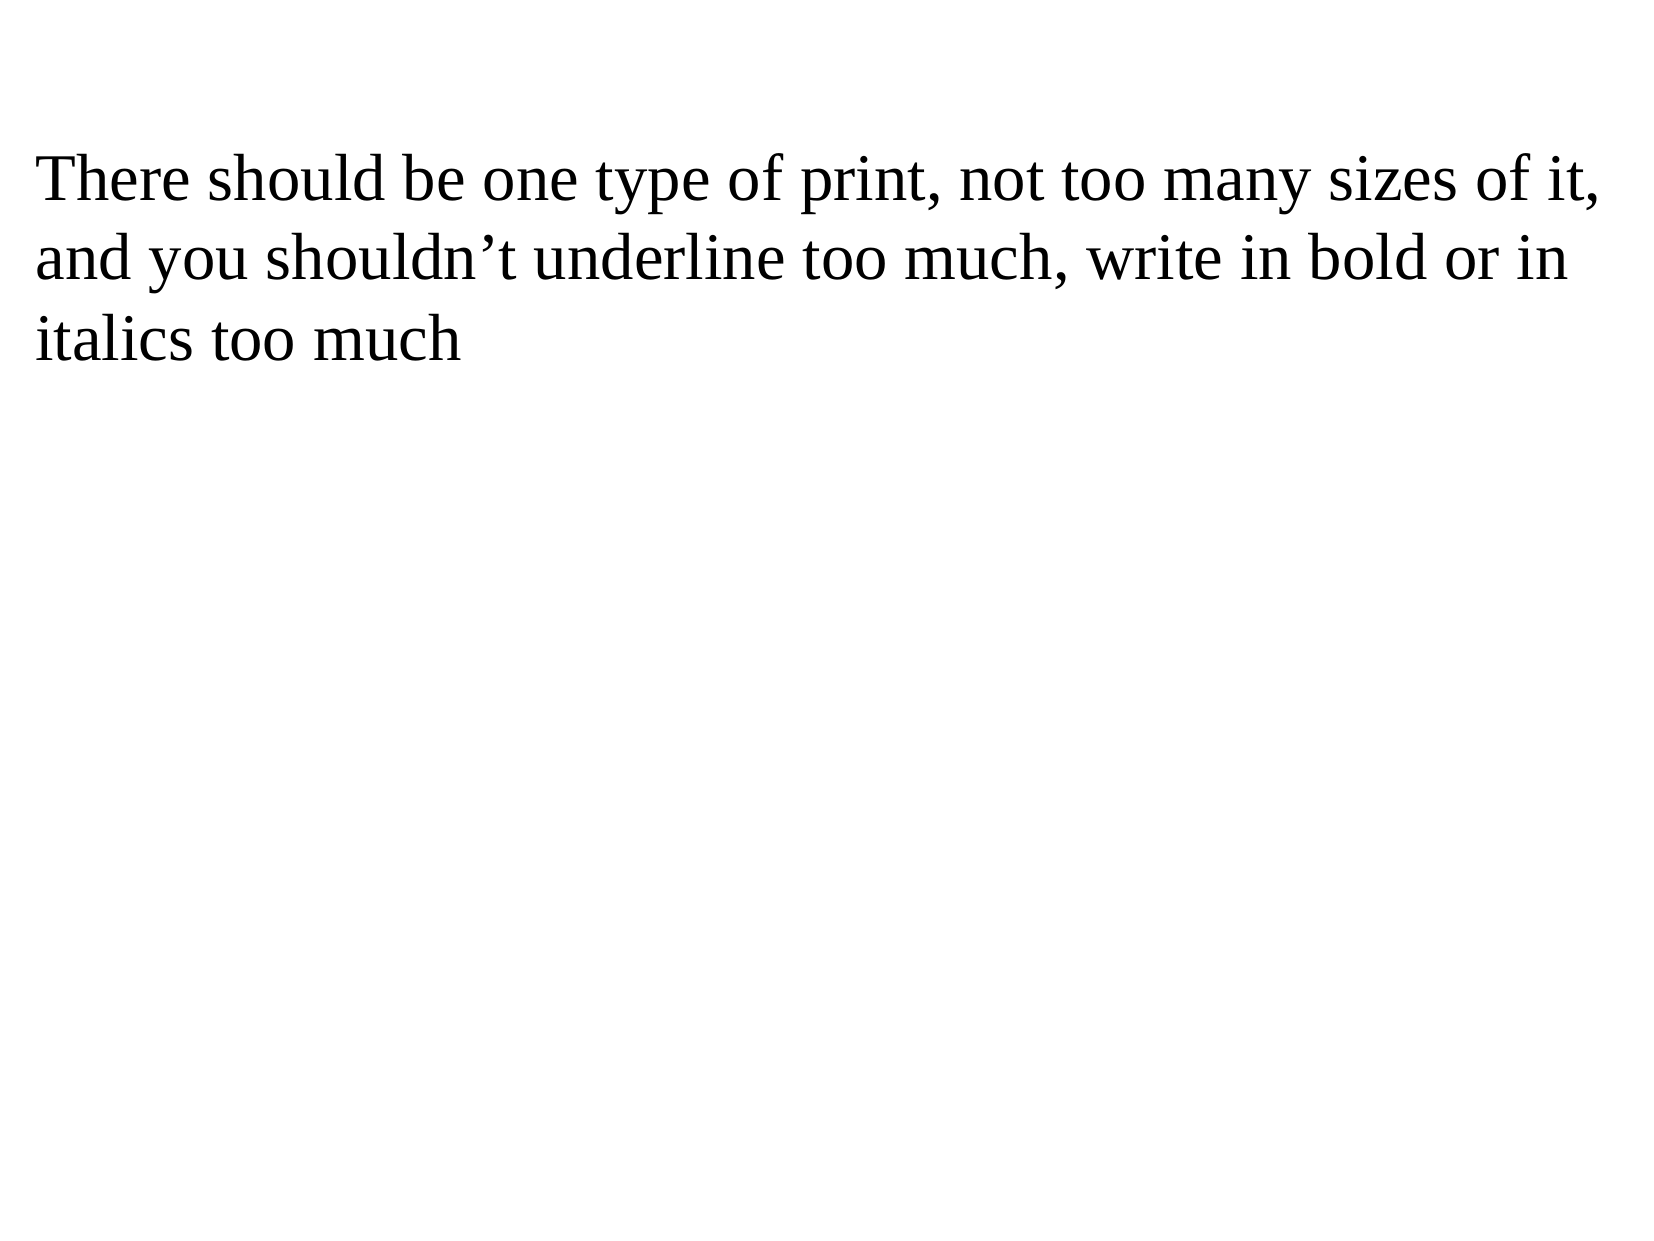

# There should be one type of print, not too many sizes of it, and you shouldn’t underline too much, write in bold or in italics too much